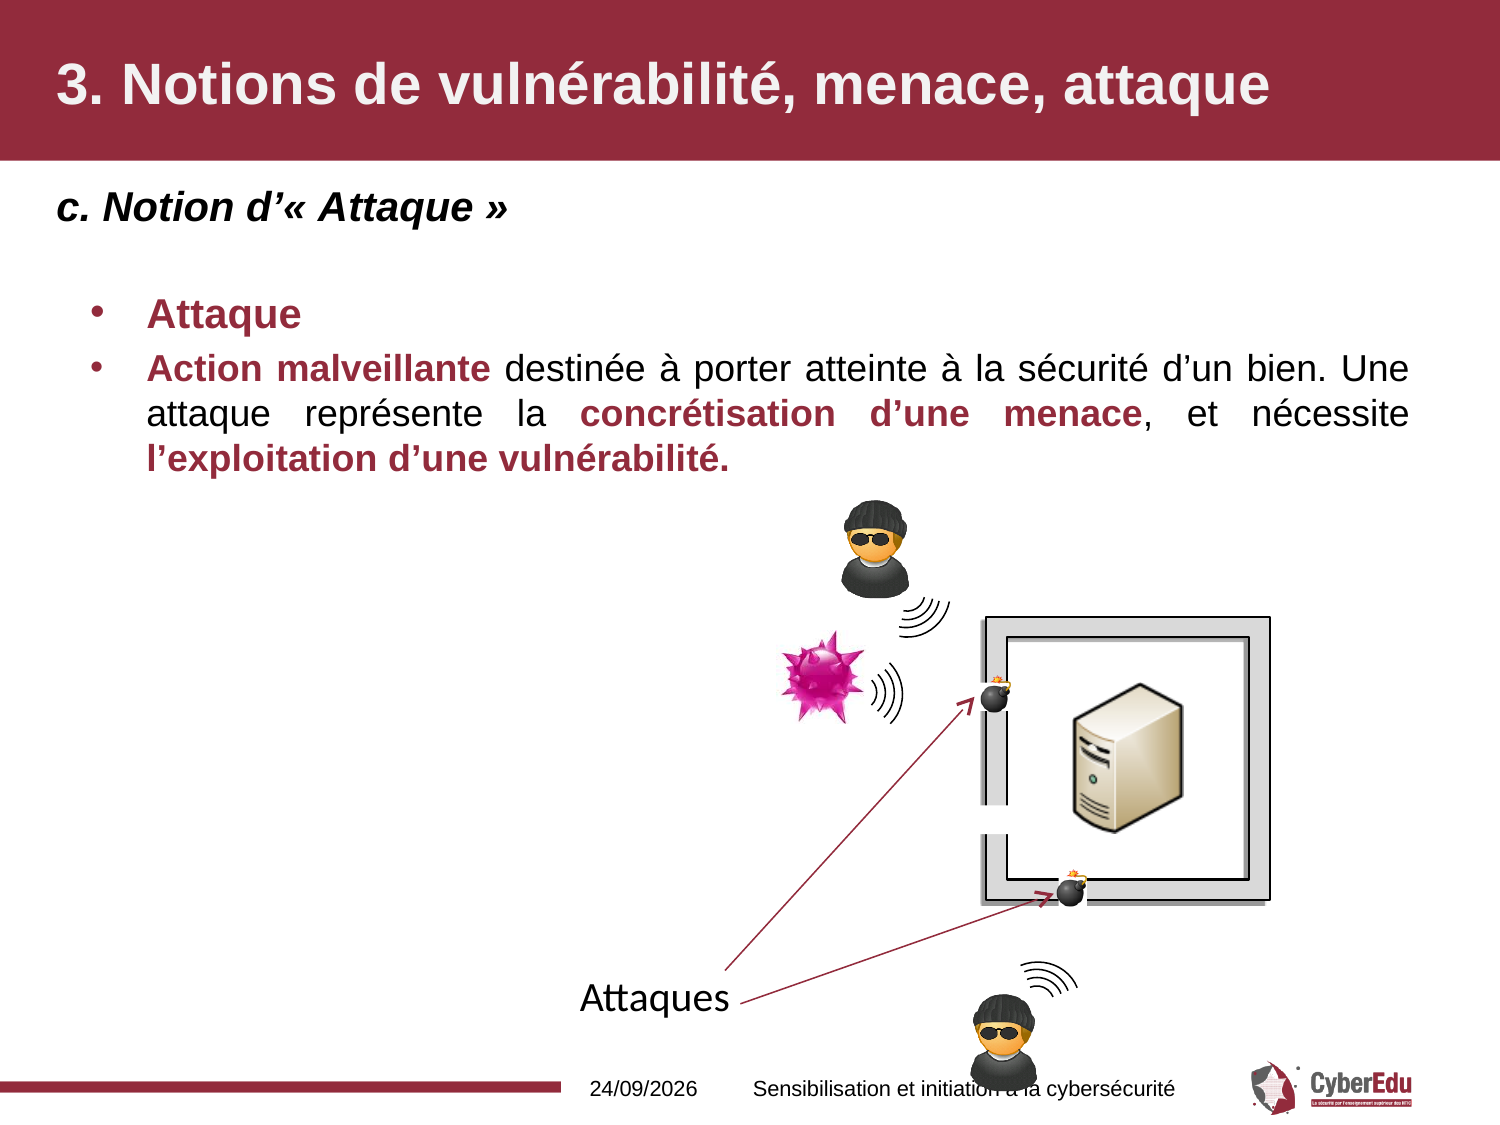

# 3. Notions de vulnérabilité, menace, attaque
c. Notion d’« Attaque »
Attaque
Action malveillante destinée à porter atteinte à la sécurité d’un bien. Une attaque représente la concrétisation d’une menace, et nécessite l’exploitation d’une vulnérabilité.
Attaques
Sensibilisation et initiation à la cybersécurité